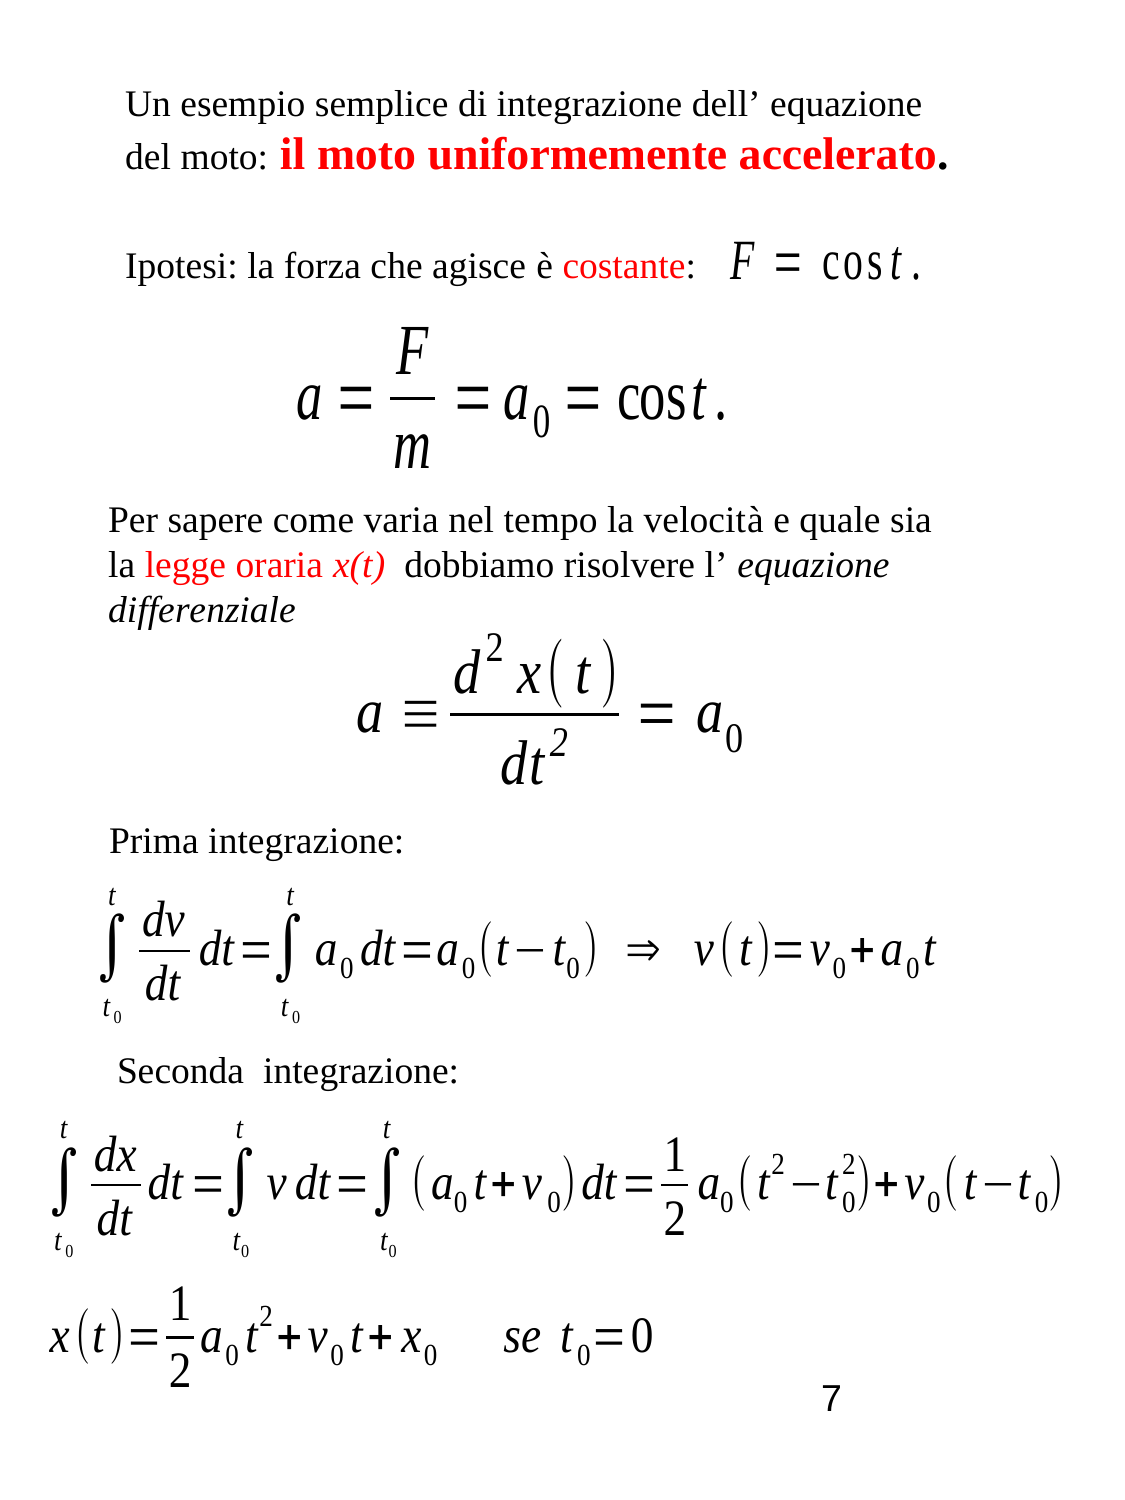

Un esempio semplice di integrazione dell’ equazione
del moto: il moto uniformemente accelerato.
Ipotesi: la forza che agisce è costante:
Per sapere come varia nel tempo la velocità e quale sia
la legge oraria x(t) dobbiamo risolvere l’ equazione
differenziale
Prima integrazione:
Seconda integrazione:
P1 Principi della Dinamica
7